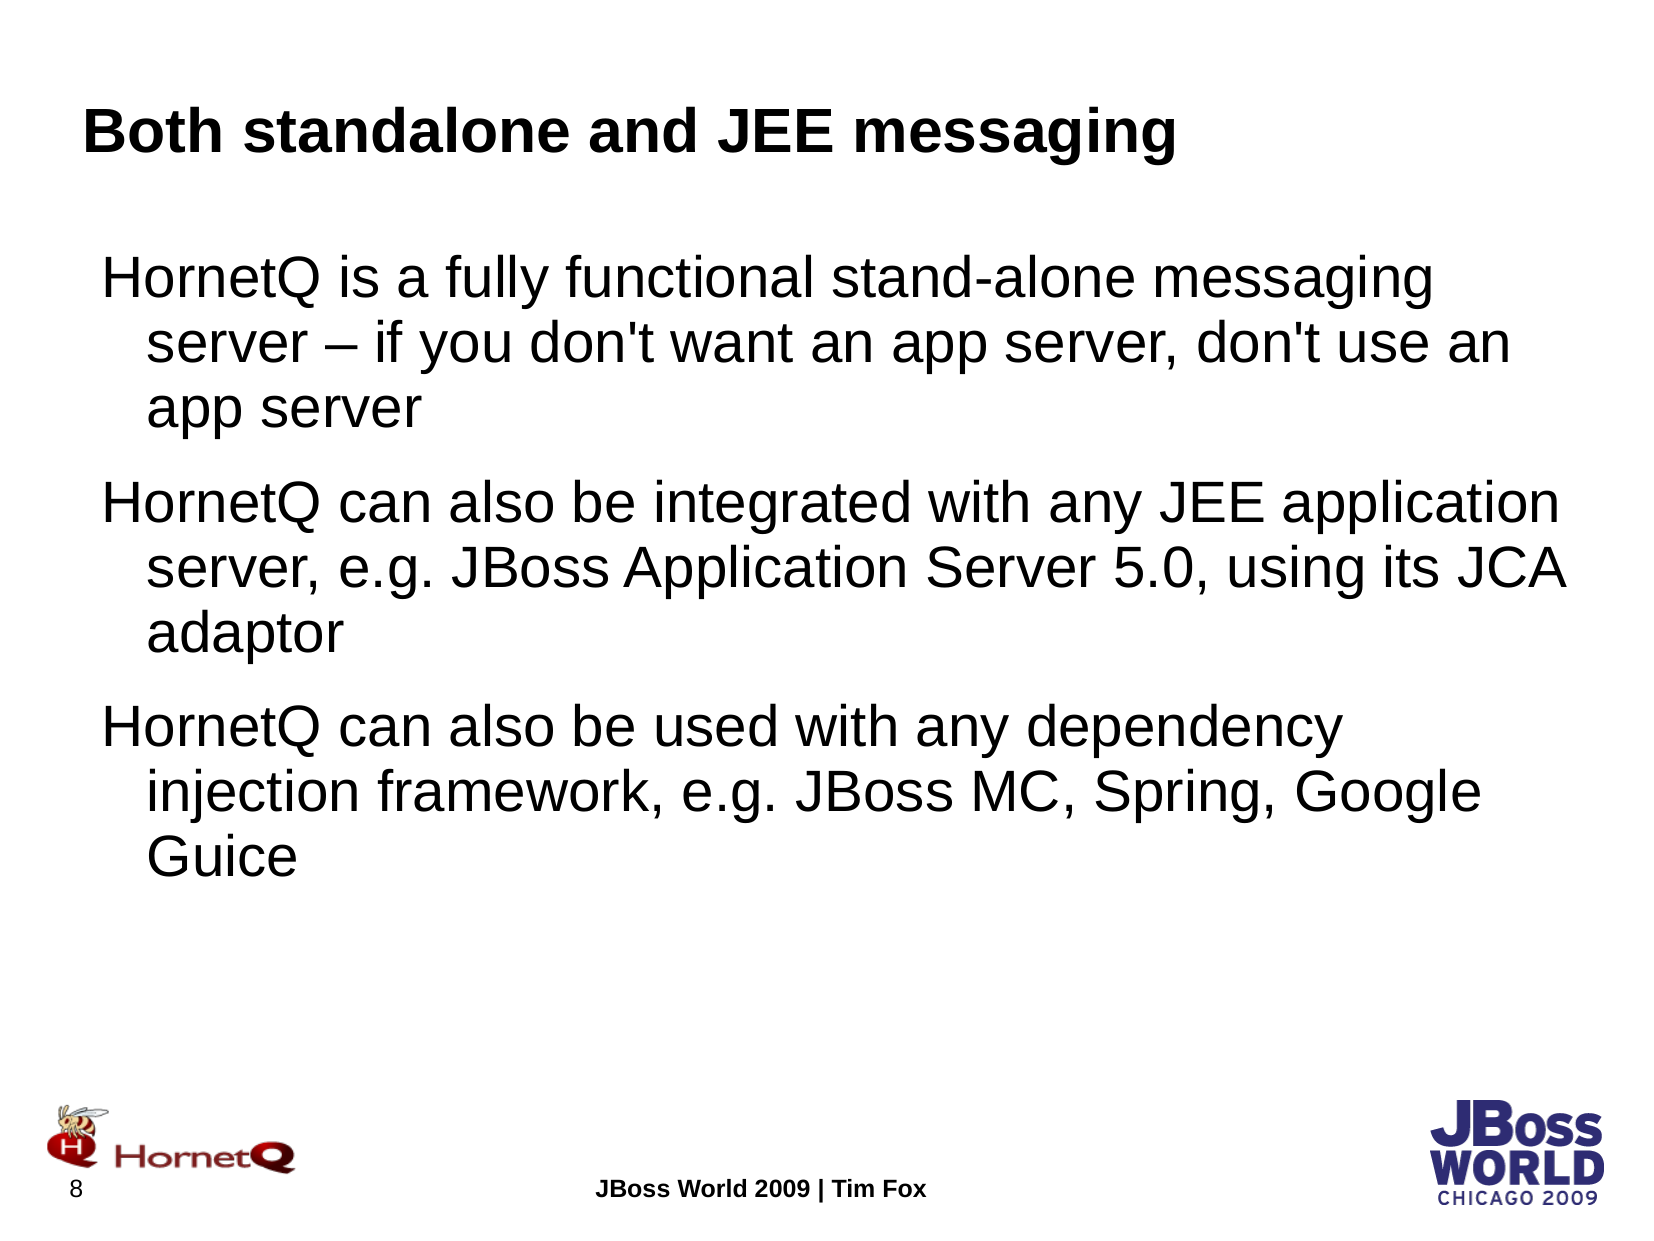

# Both standalone and JEE messaging
HornetQ is a fully functional stand-alone messaging server – if you don't want an app server, don't use an app server
HornetQ can also be integrated with any JEE application server, e.g. JBoss Application Server 5.0, using its JCA adaptor
HornetQ can also be used with any dependency injection framework, e.g. JBoss MC, Spring, Google Guice